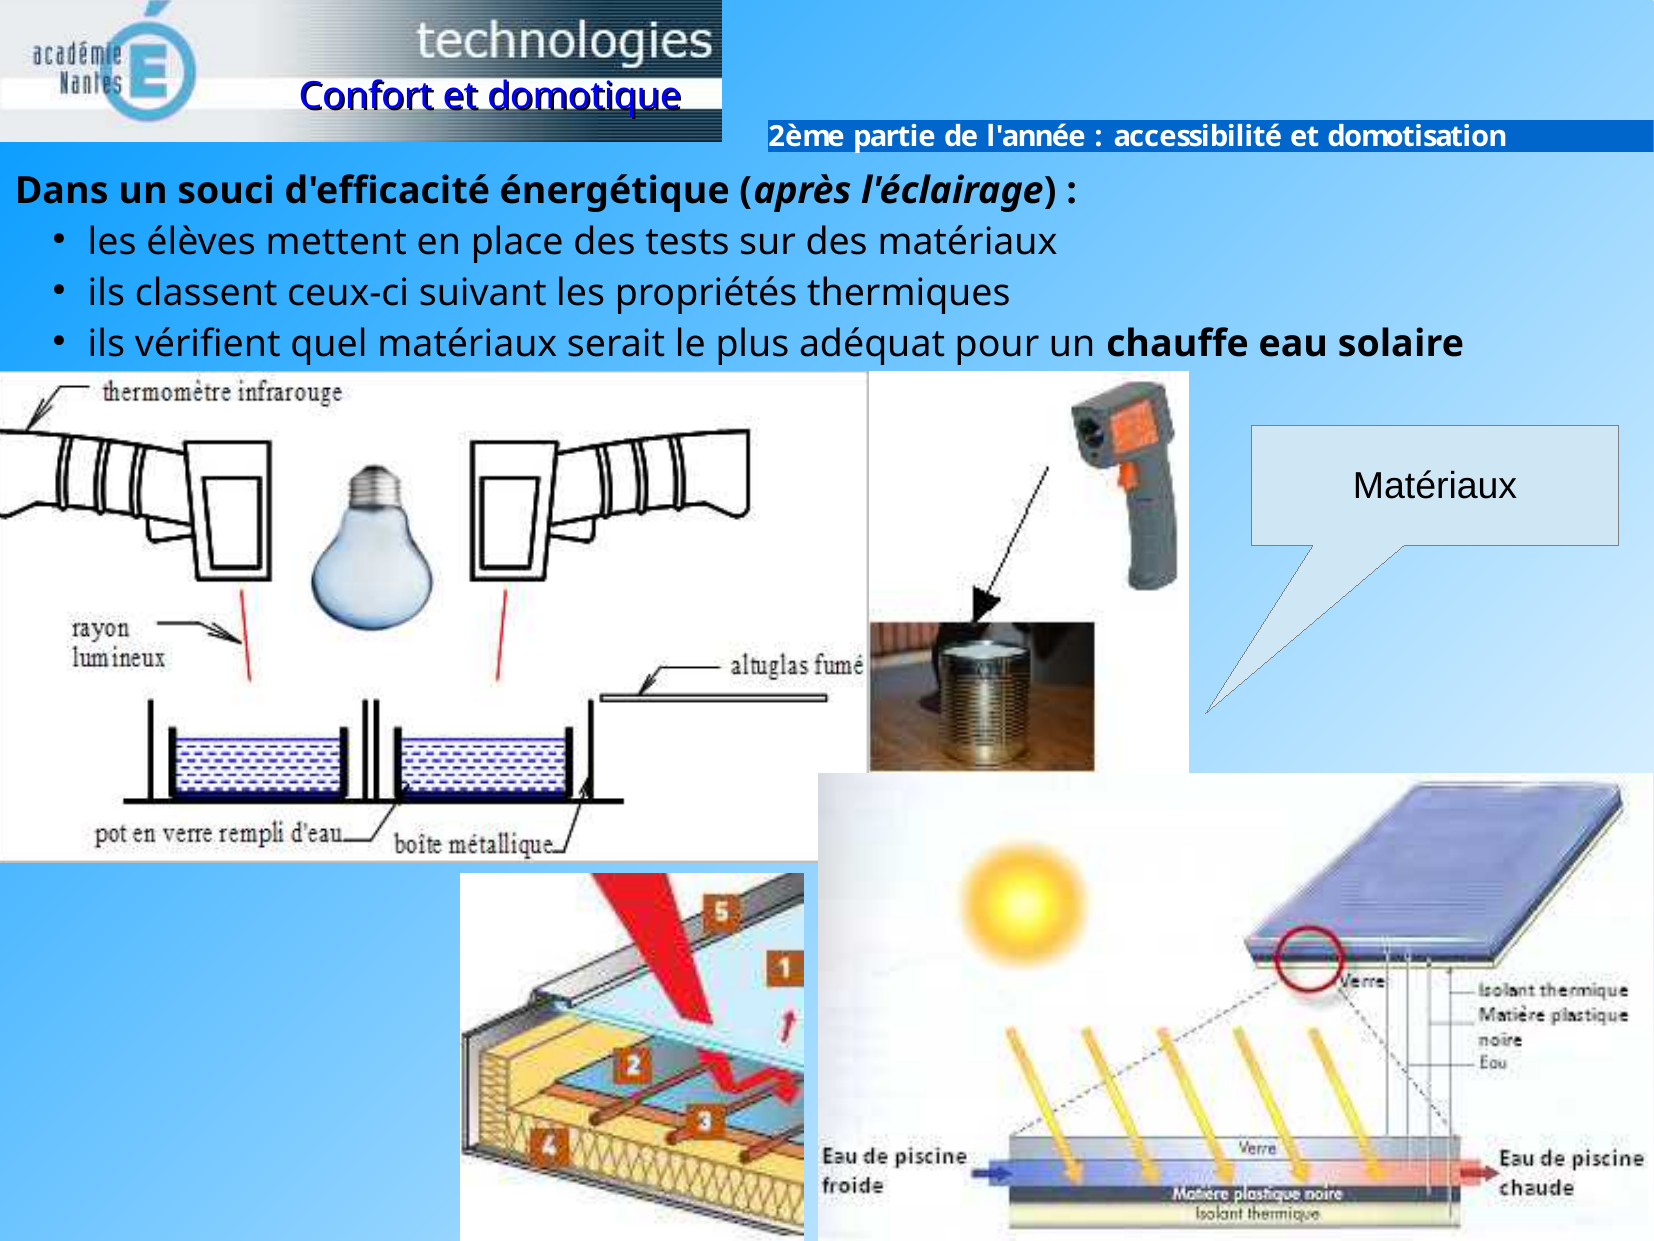

Confort et domotique
Dans un souci d'efficacité énergétique (après l'éclairage) :
les élèves mettent en place des tests sur des matériaux
ils classent ceux-ci suivant les propriétés thermiques
ils vérifient quel matériaux serait le plus adéquat pour un chauffe eau solaire
Matériaux